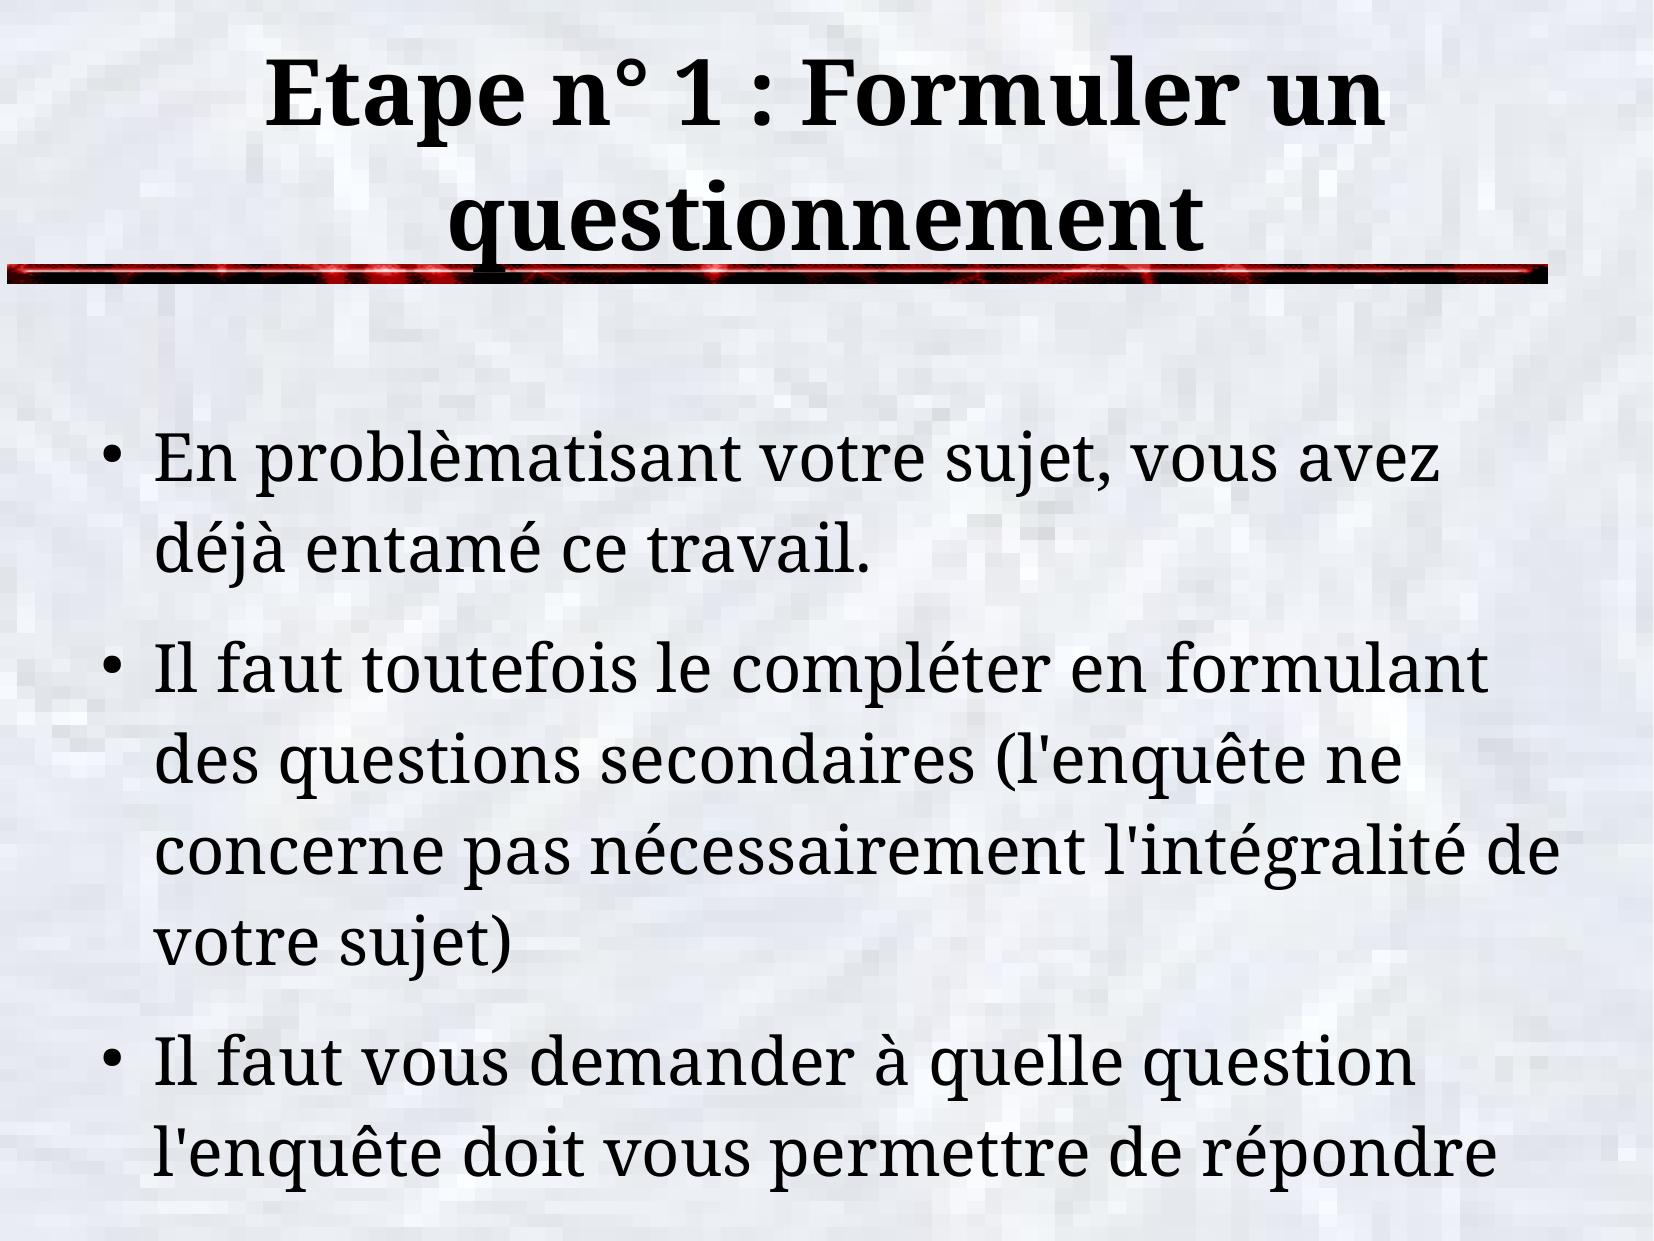

# Etape n° 1 : Formuler un questionnement
En problèmatisant votre sujet, vous avez déjà entamé ce travail.
Il faut toutefois le compléter en formulant des questions secondaires (l'enquête ne concerne pas nécessairement l'intégralité de votre sujet)
Il faut vous demander à quelle question l'enquête doit vous permettre de répondre